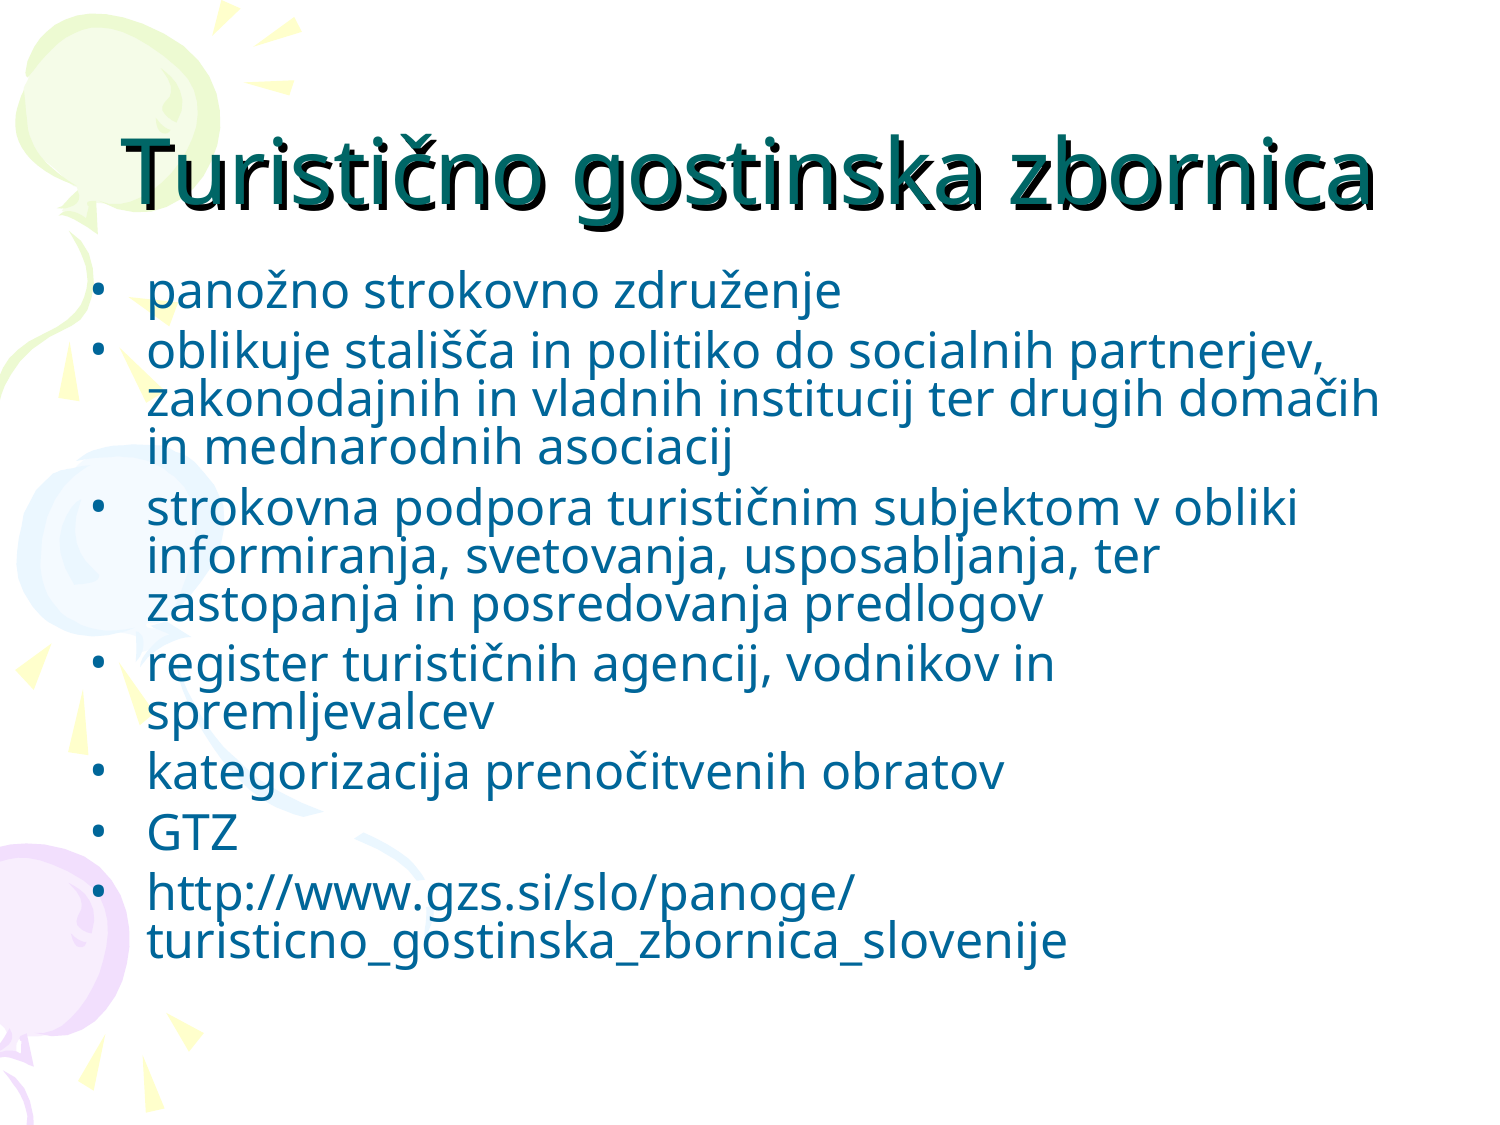

# Turistično gostinska zbornica
panožno strokovno združenje
oblikuje stališča in politiko do socialnih partnerjev, zakonodajnih in vladnih institucij ter drugih domačih in mednarodnih asociacij
strokovna podpora turističnim subjektom v obliki informiranja, svetovanja, usposabljanja, ter zastopanja in posredovanja predlogov
register turističnih agencij, vodnikov in spremljevalcev
kategorizacija prenočitvenih obratov
GTZ
http://www.gzs.si/slo/panoge/turisticno_gostinska_zbornica_slovenije